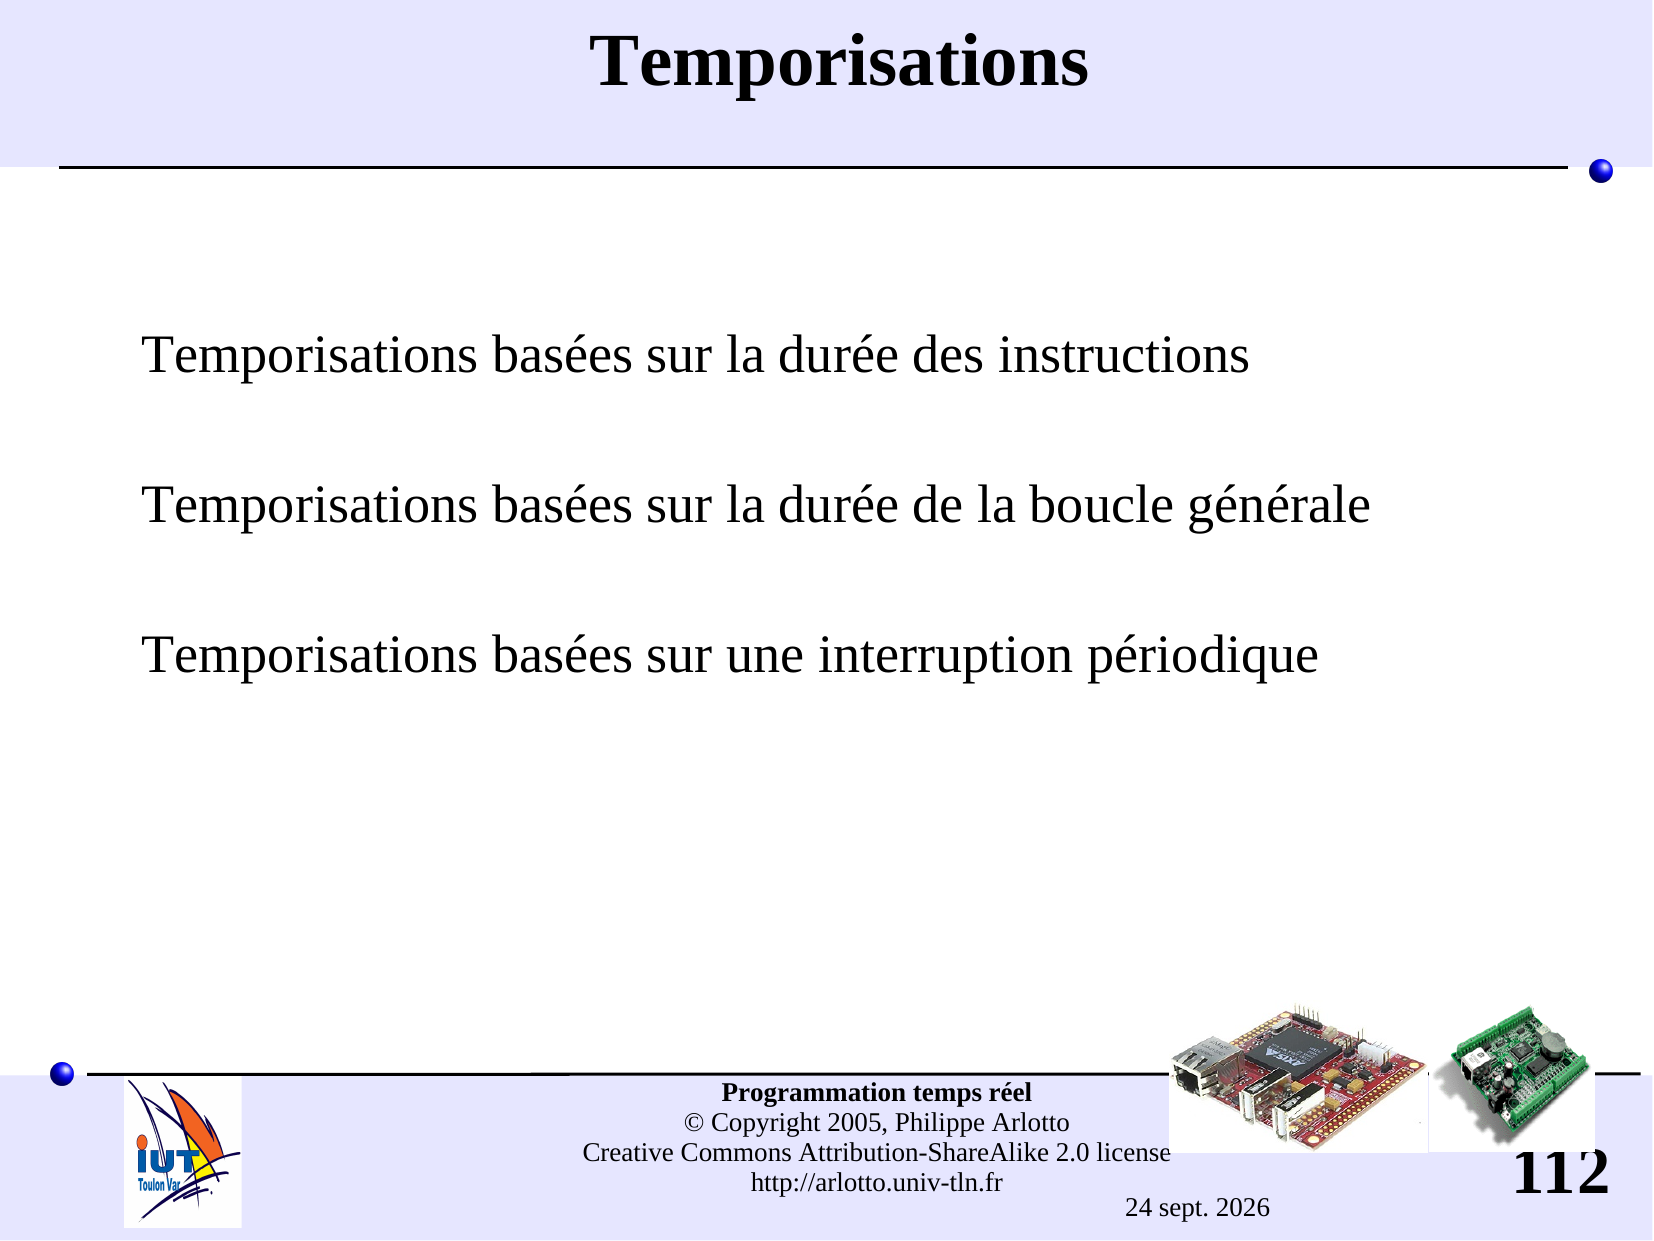

# Temporisations
Temporisations basées sur la durée des instructions
Temporisations basées sur la durée de la boucle générale
Temporisations basées sur une interruption périodique